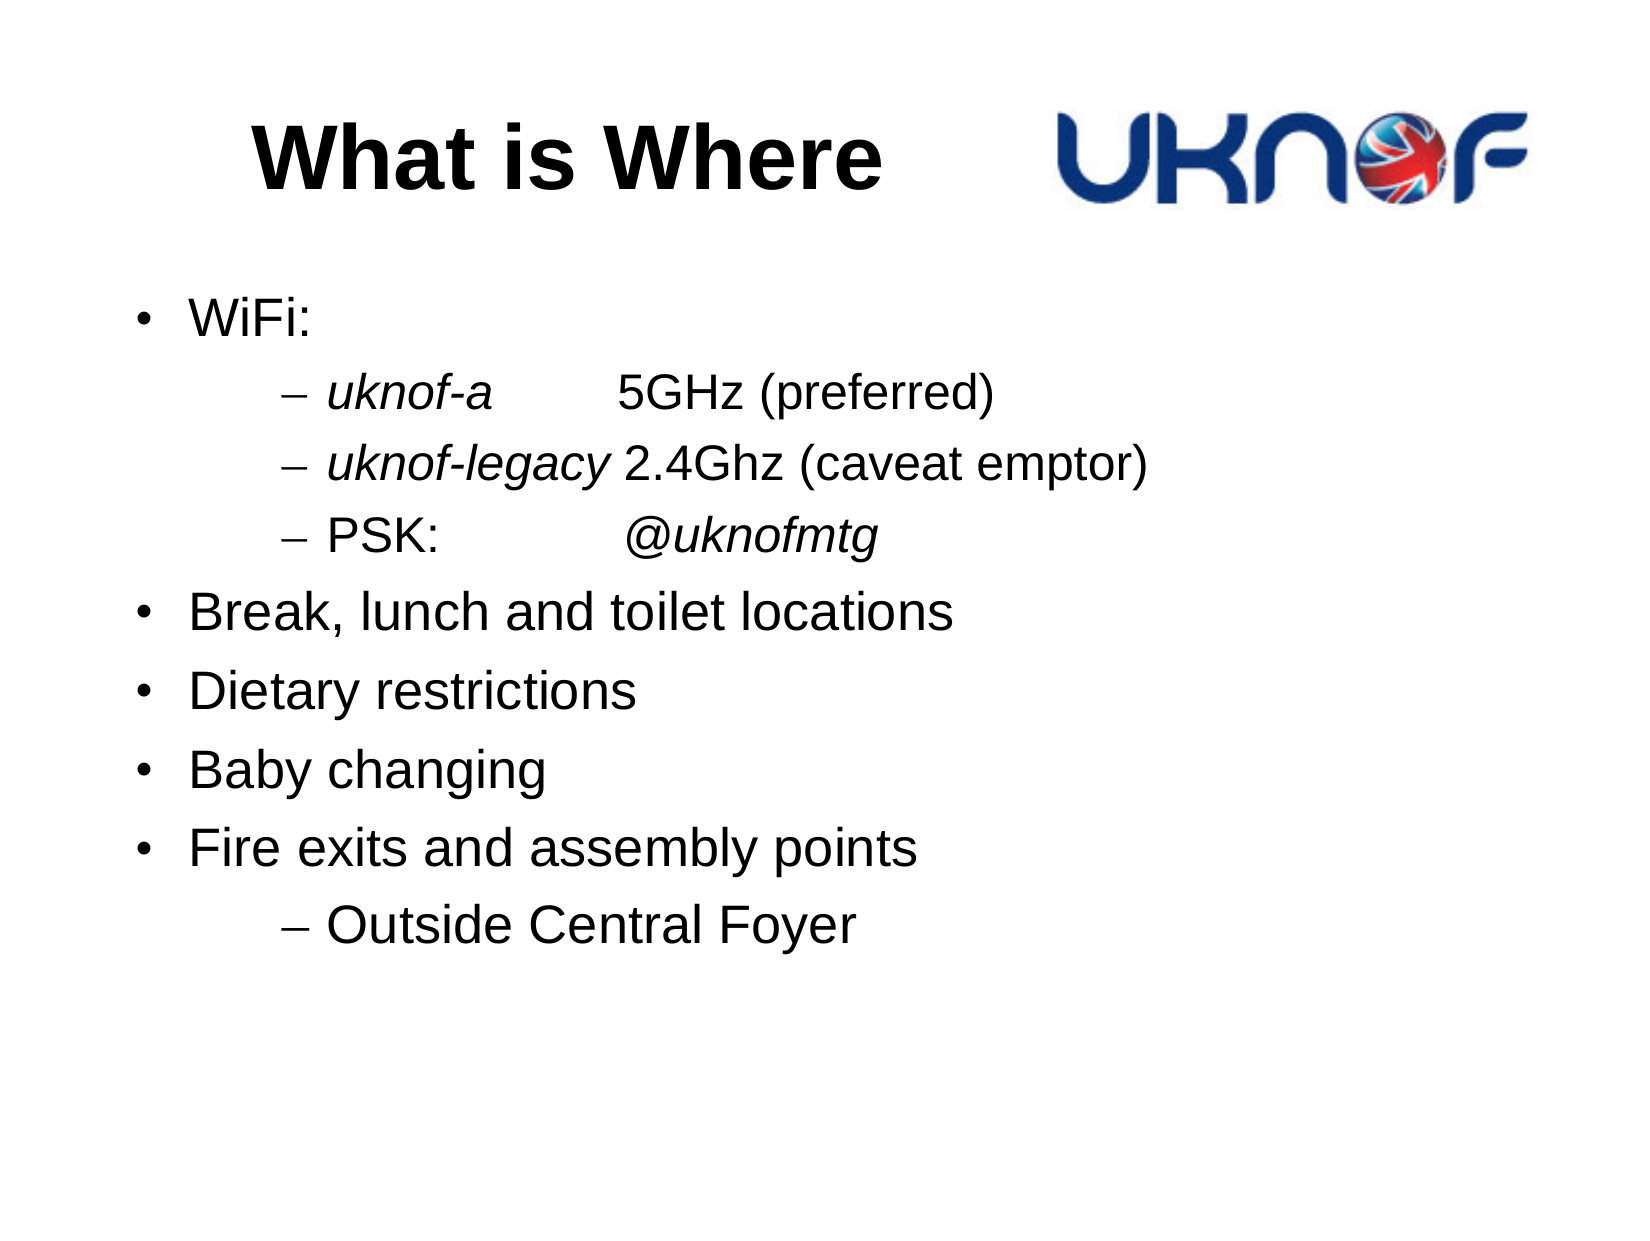

# What is Where
WiFi:
uknof-a		 5GHz (preferred)
uknof-legacy 2.4Ghz (caveat emptor)
PSK: @uknofmtg
Break, lunch and toilet locations
Dietary restrictions
Baby changing
Fire exits and assembly points
Outside Central Foyer